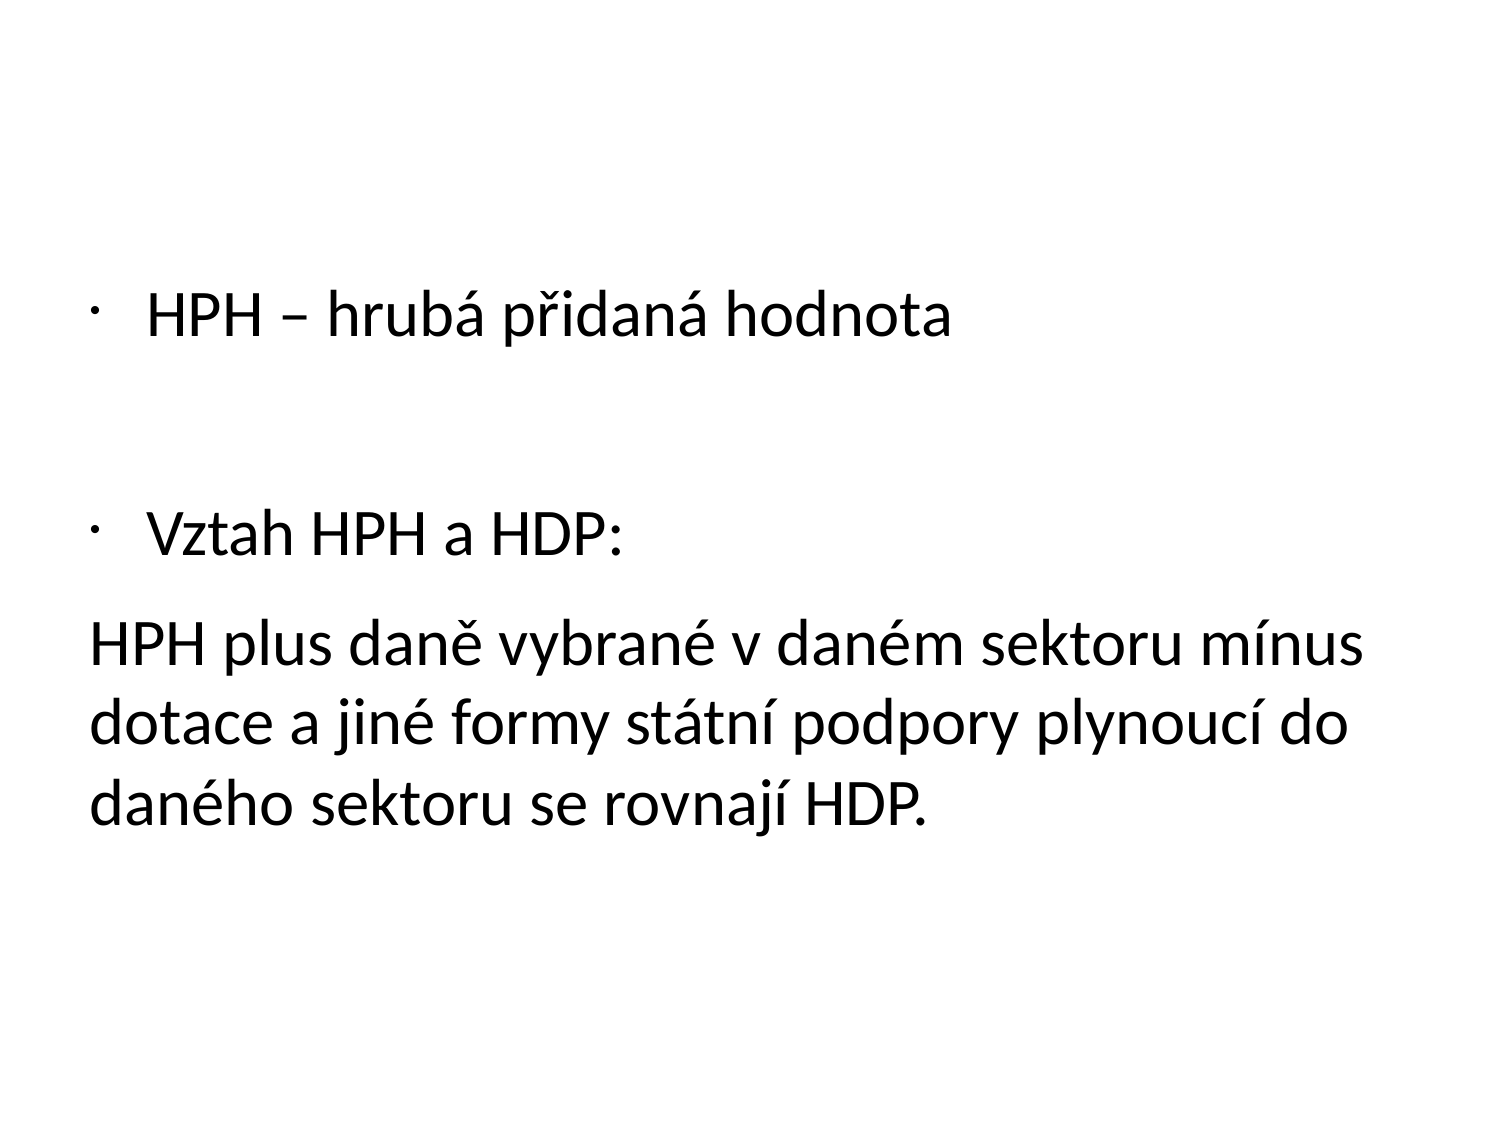

#
HPH – hrubá přidaná hodnota
Vztah HPH a HDP:
HPH plus daně vybrané v daném sektoru mínus dotace a jiné formy státní podpory plynoucí do daného sektoru se rovnají HDP.